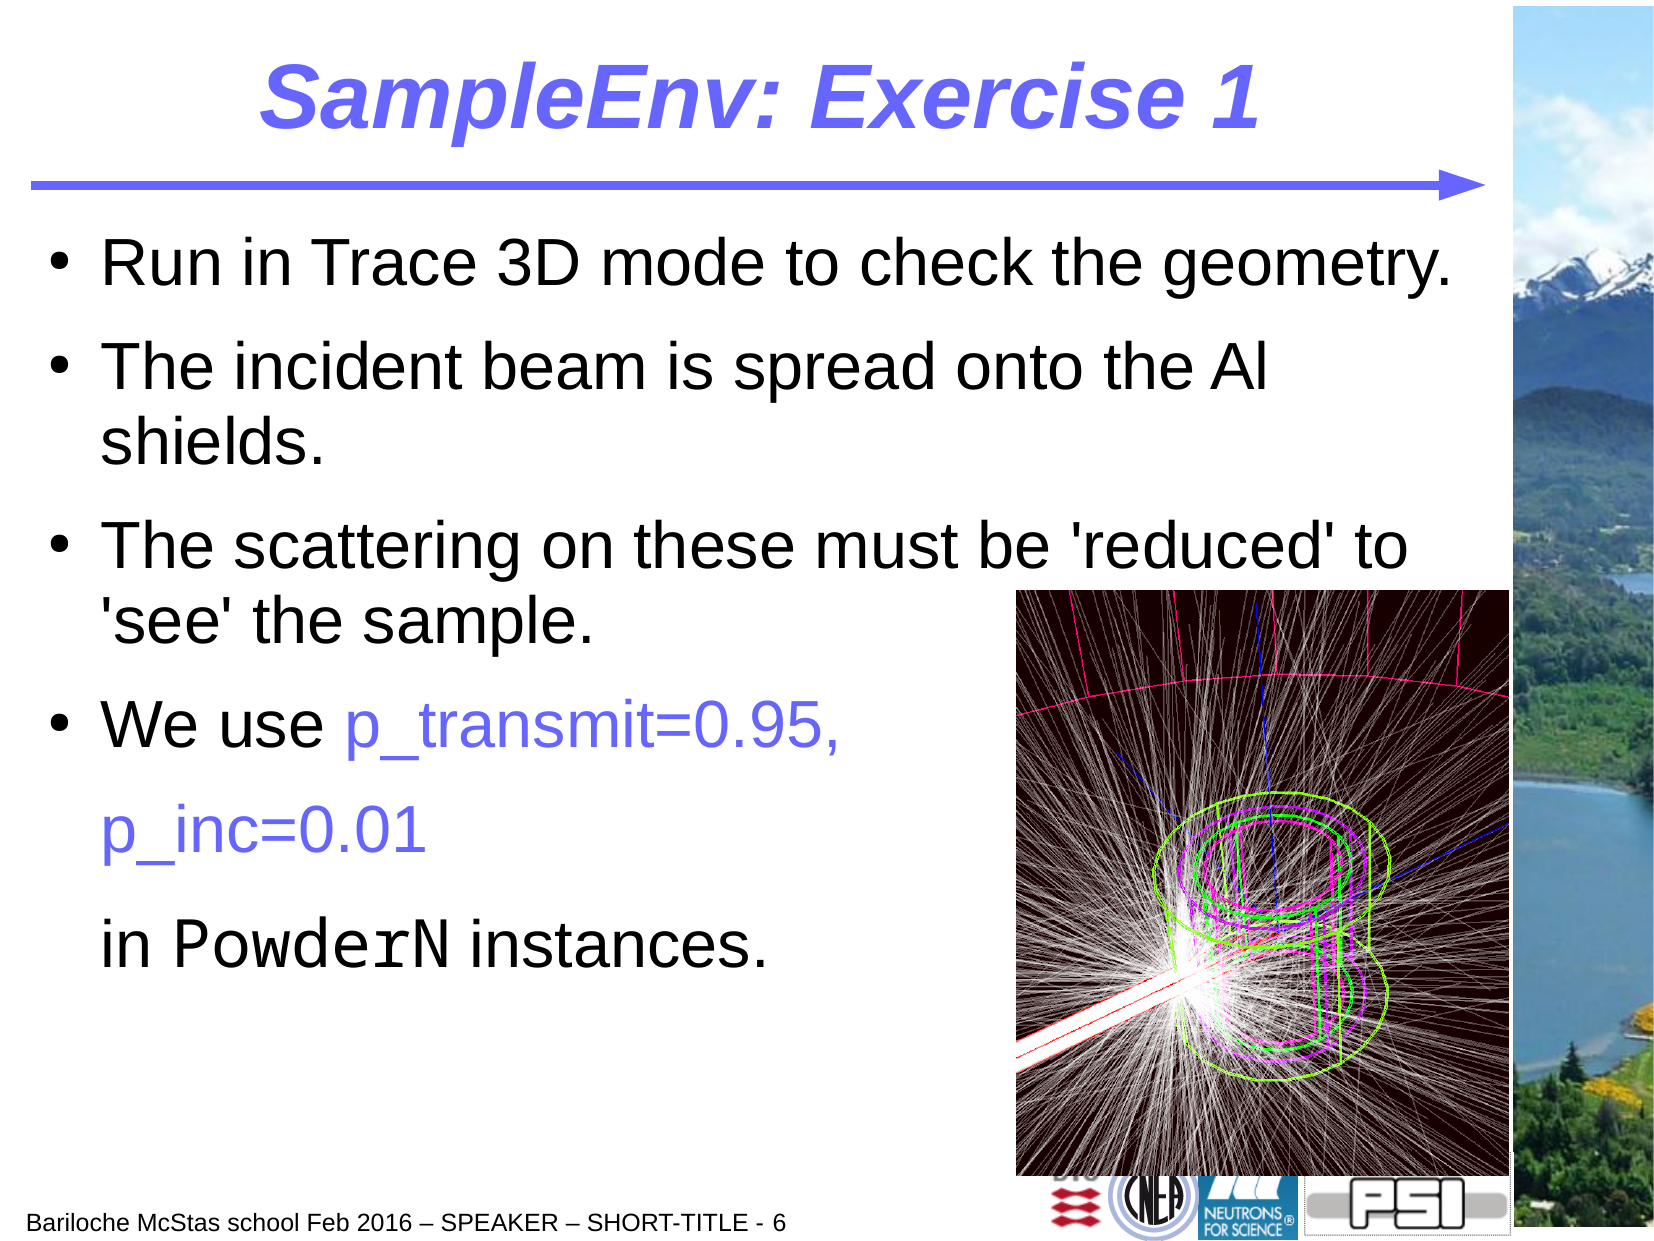

# SampleEnv: Exercise 1
Run in Trace 3D mode to check the geometry.
The incident beam is spread onto the Al shields.
The scattering on these must be 'reduced' to 'see' the sample.
We use p_transmit=0.95,
p_inc=0.01
in PowderN instances.